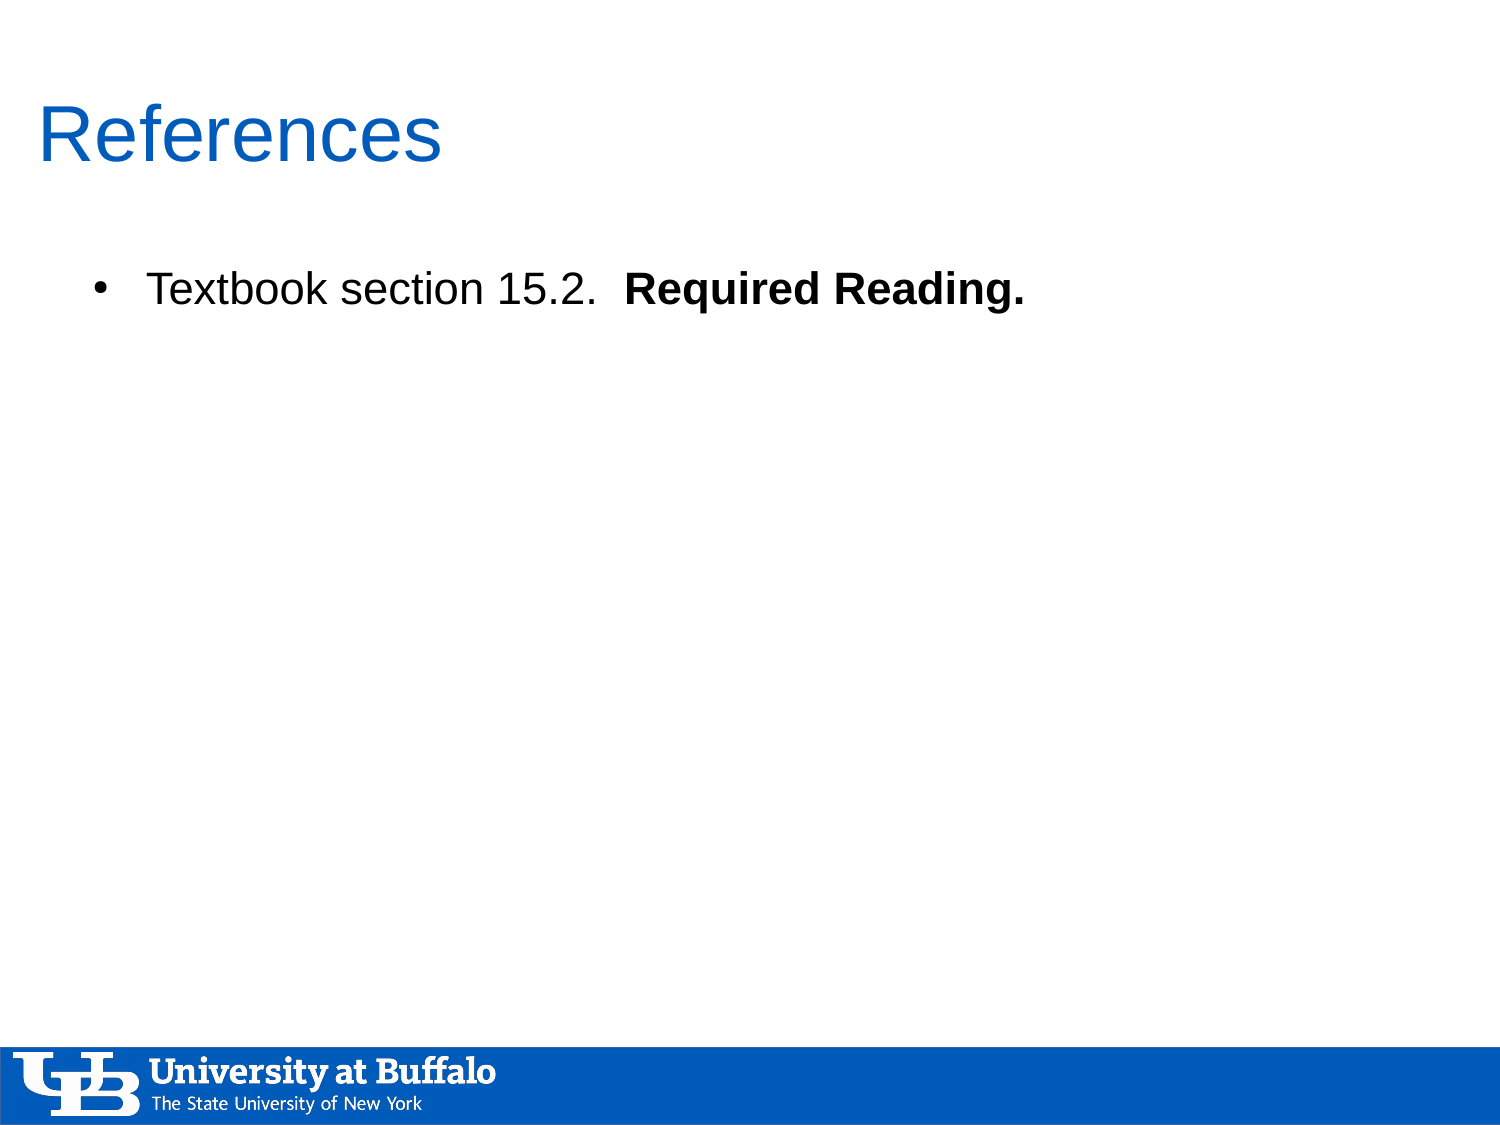

# References
Textbook section 15.2. Required Reading.